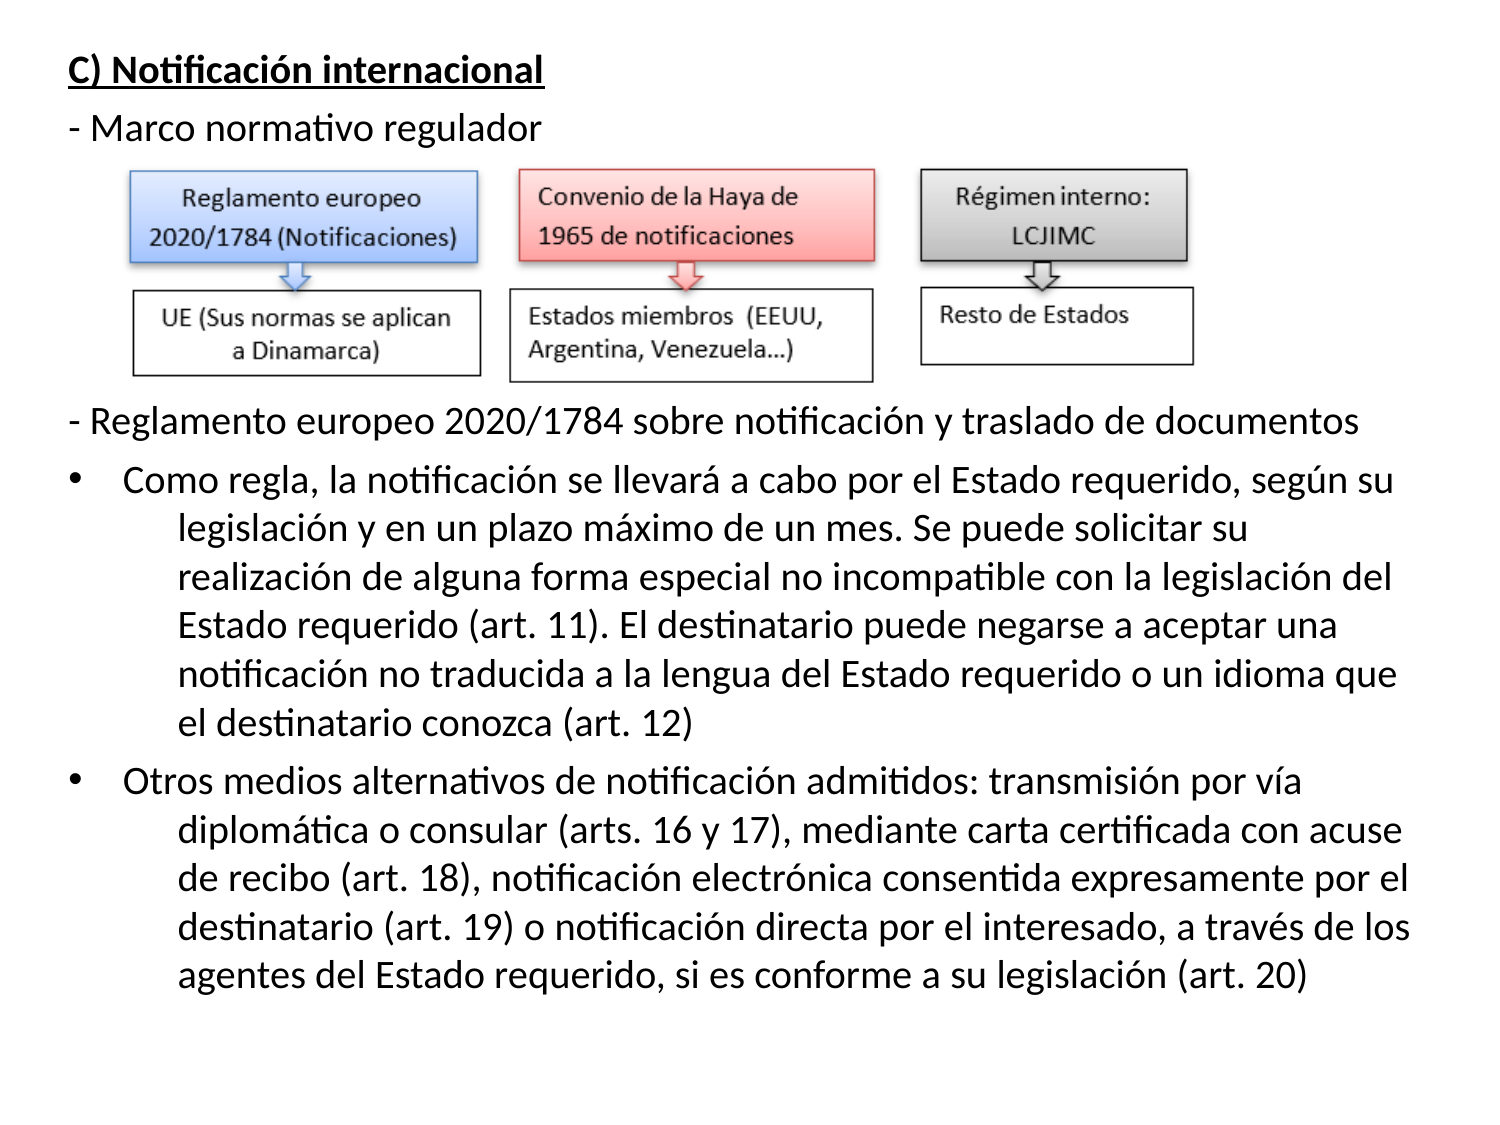

# C) Notificación internacional
- Marco normativo regulador
- Reglamento europeo 2020/1784 sobre notificación y traslado de documentos
Como regla, la notificación se llevará a cabo por el Estado requerido, según su legislación y en un plazo máximo de un mes. Se puede solicitar su realización de alguna forma especial no incompatible con la legislación del Estado requerido (art. 11). El destinatario puede negarse a aceptar una notificación no traducida a la lengua del Estado requerido o un idioma que el destinatario conozca (art. 12)
Otros medios alternativos de notificación admitidos: transmisión por vía diplomática o consular (arts. 16 y 17), mediante carta certificada con acuse de recibo (art. 18), notificación electrónica consentida expresamente por el destinatario (art. 19) o notificación directa por el interesado, a través de los agentes del Estado requerido, si es conforme a su legislación (art. 20)